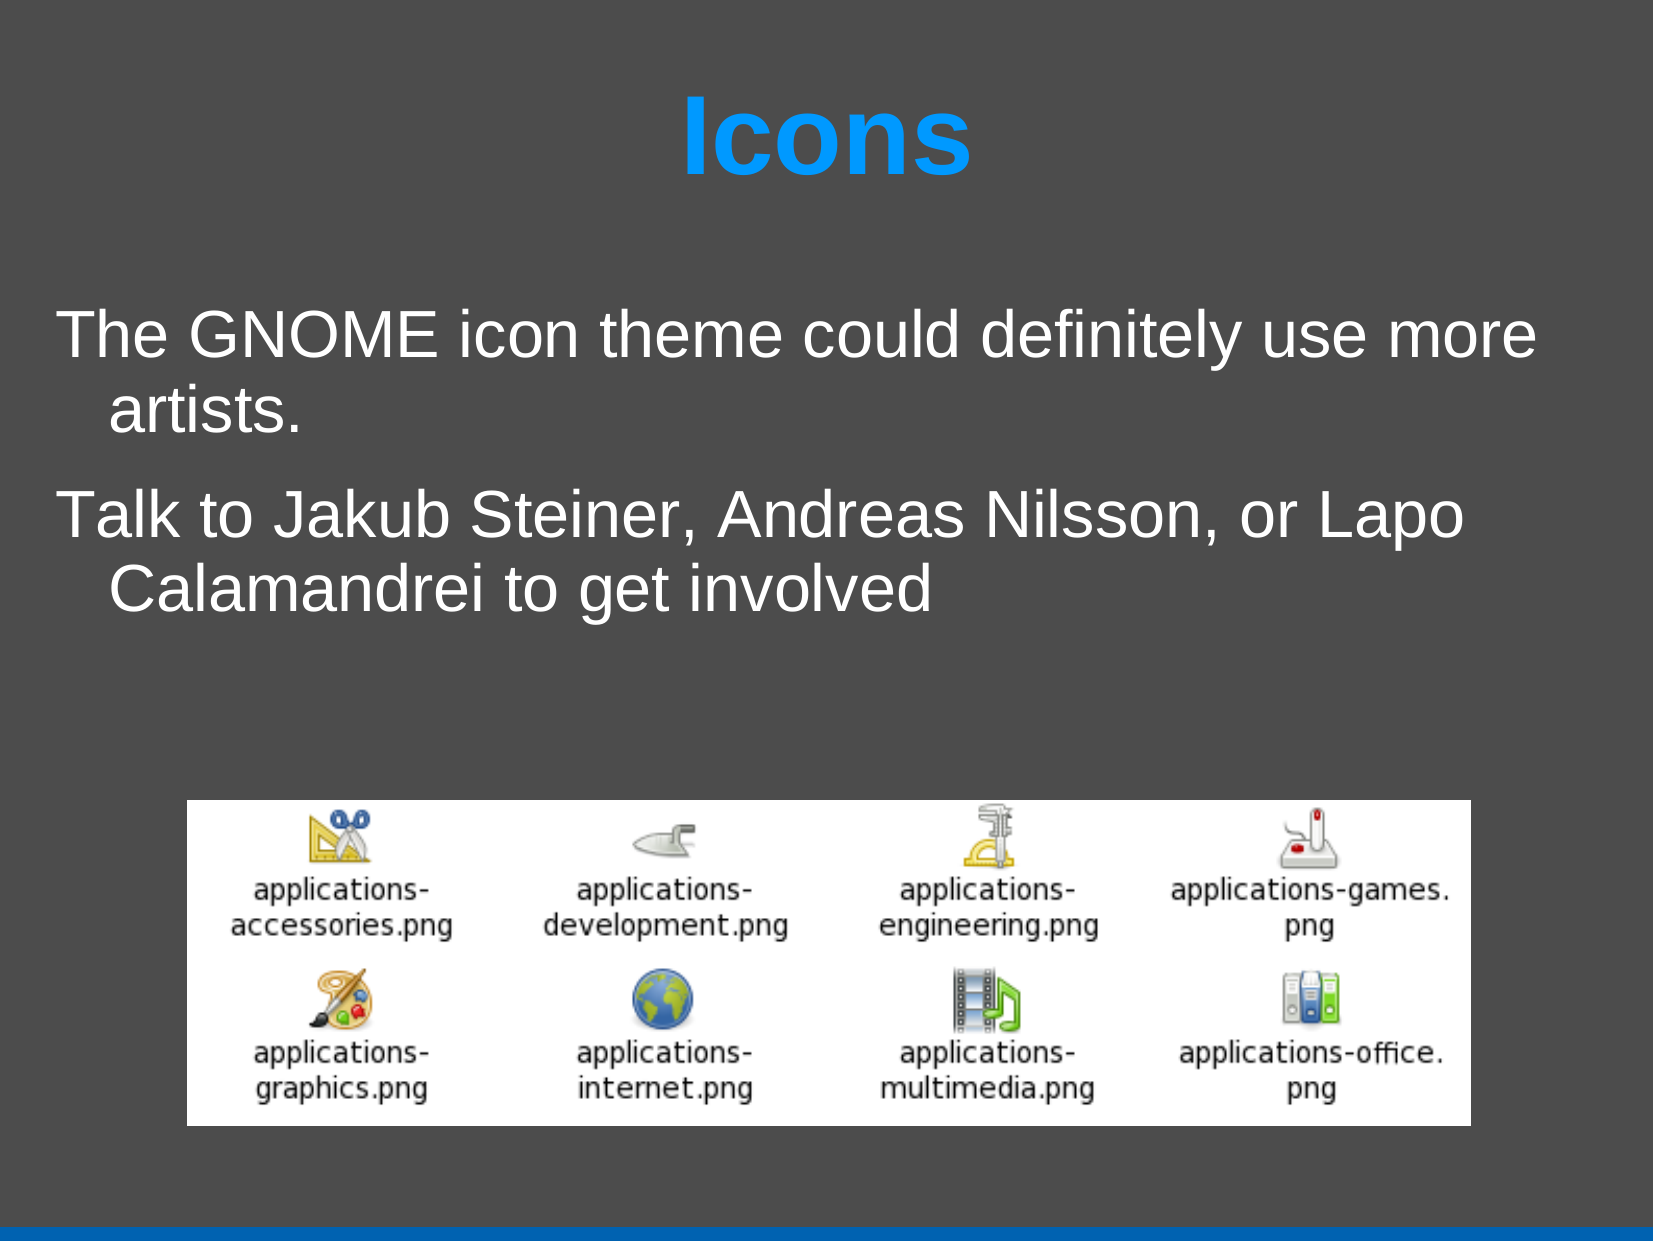

# Icons
The GNOME icon theme could definitely use more artists.
Talk to Jakub Steiner, Andreas Nilsson, or Lapo Calamandrei to get involved